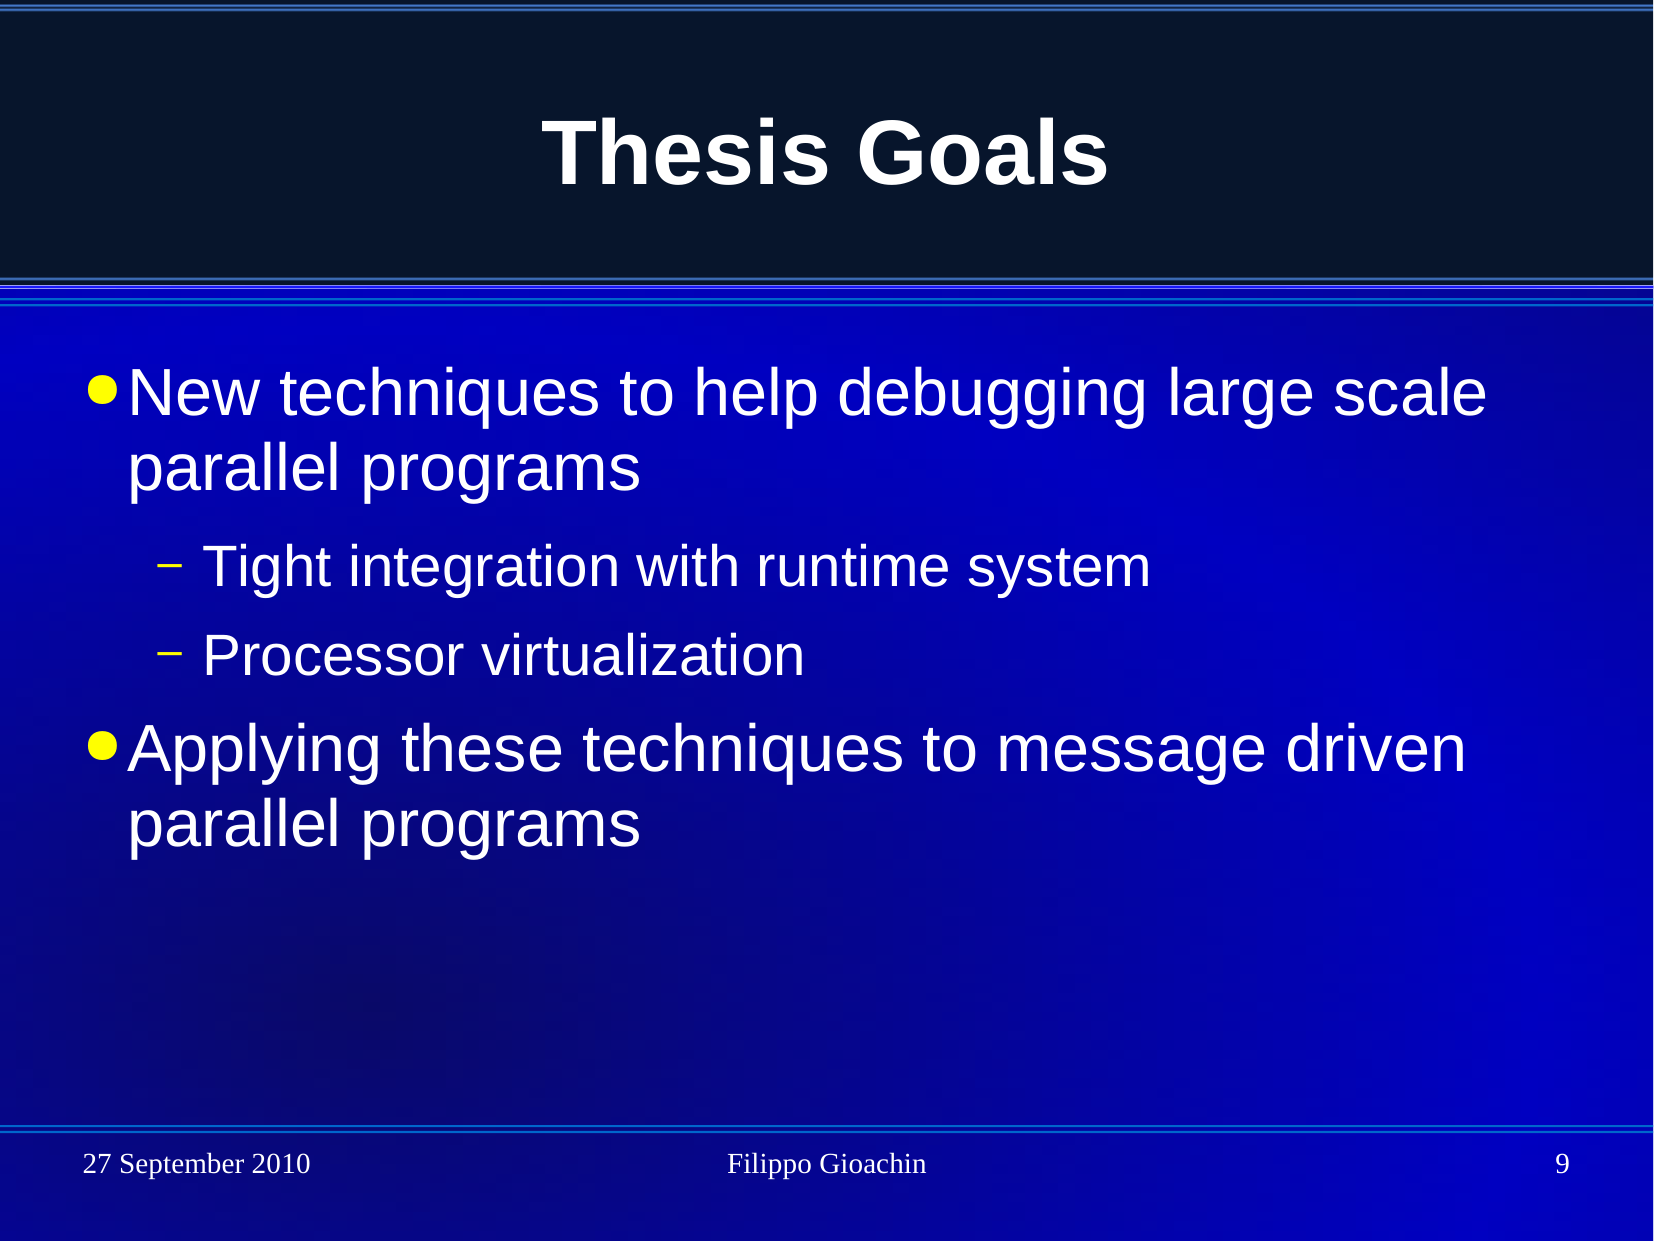

# Thesis Goals
New techniques to help debugging large scale parallel programs
Tight integration with runtime system
Processor virtualization
Applying these techniques to message driven parallel programs
27 September 2010
Filippo Gioachin
9